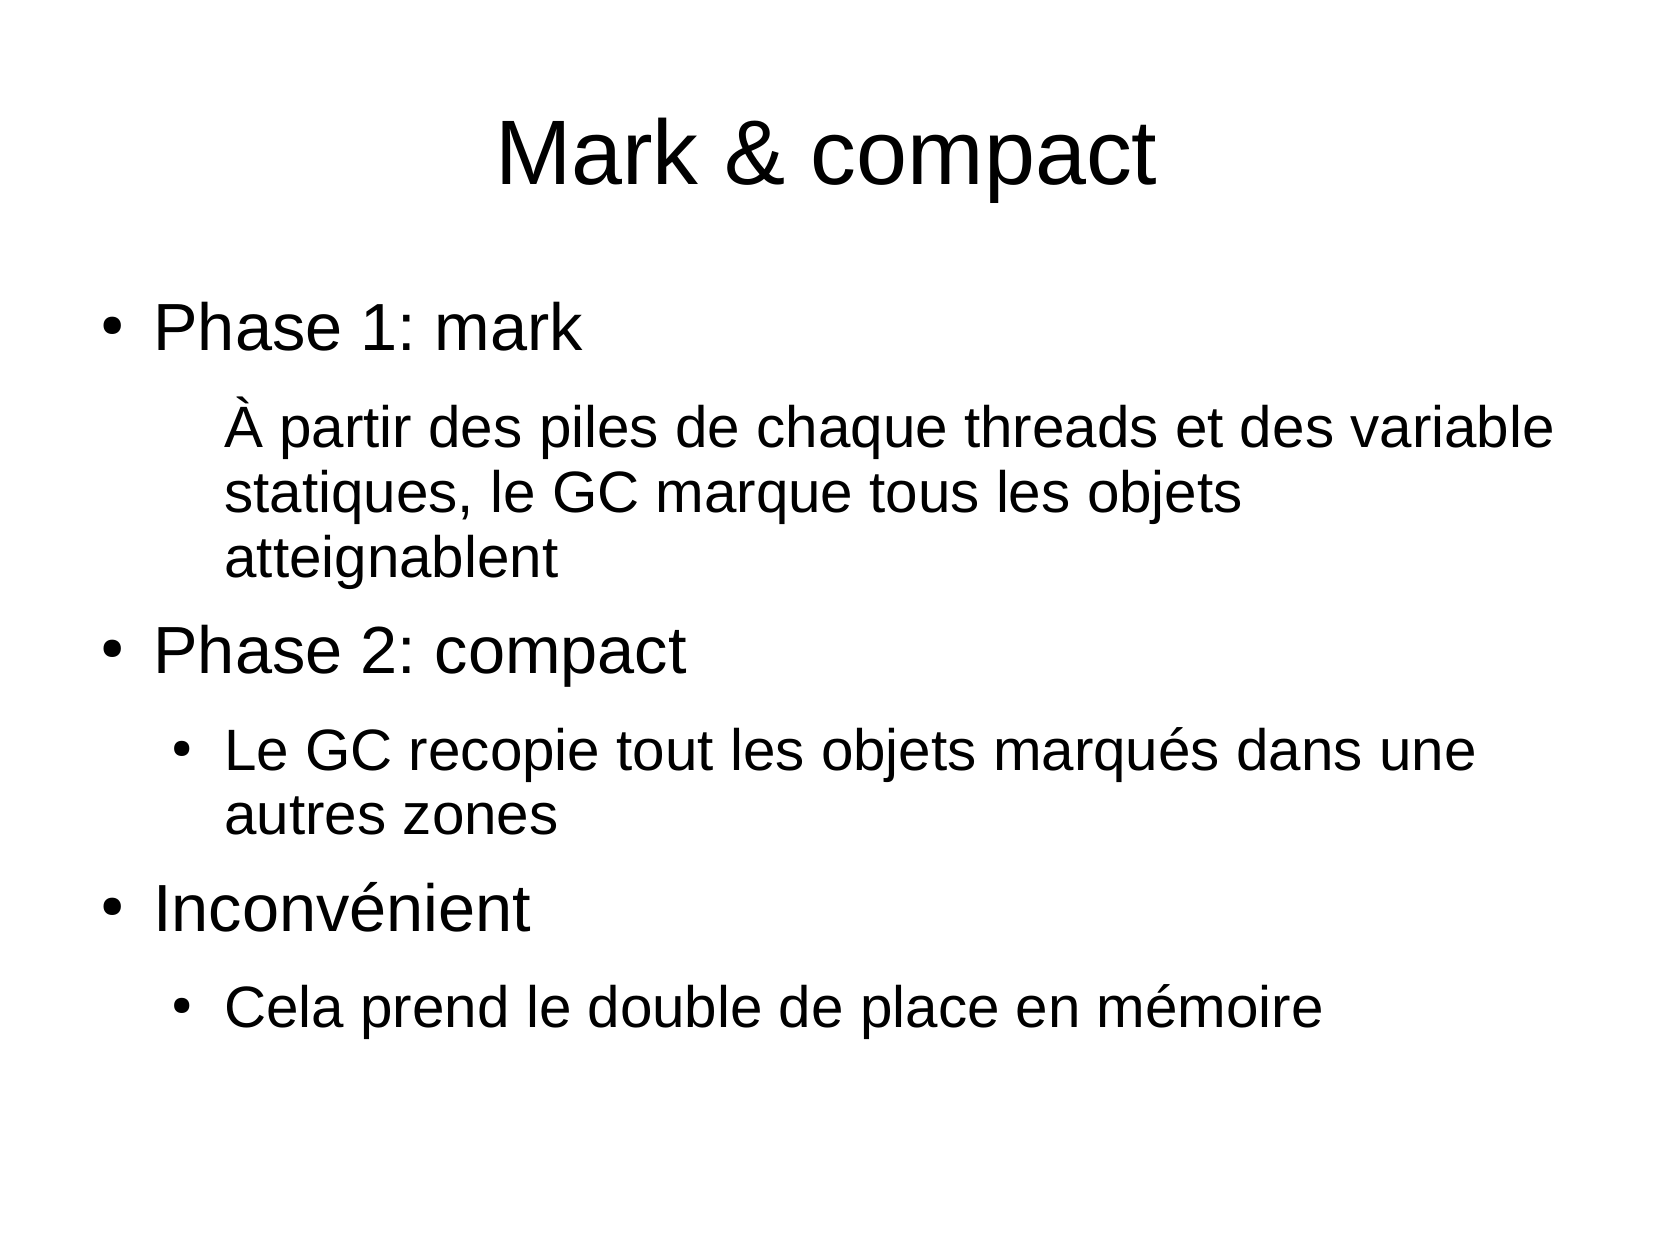

# Mark & compact
Phase 1: mark
À partir des piles de chaque threads et des variable statiques, le GC marque tous les objets atteignablent
Phase 2: compact
Le GC recopie tout les objets marqués dans une autres zones
Inconvénient
Cela prend le double de place en mémoire